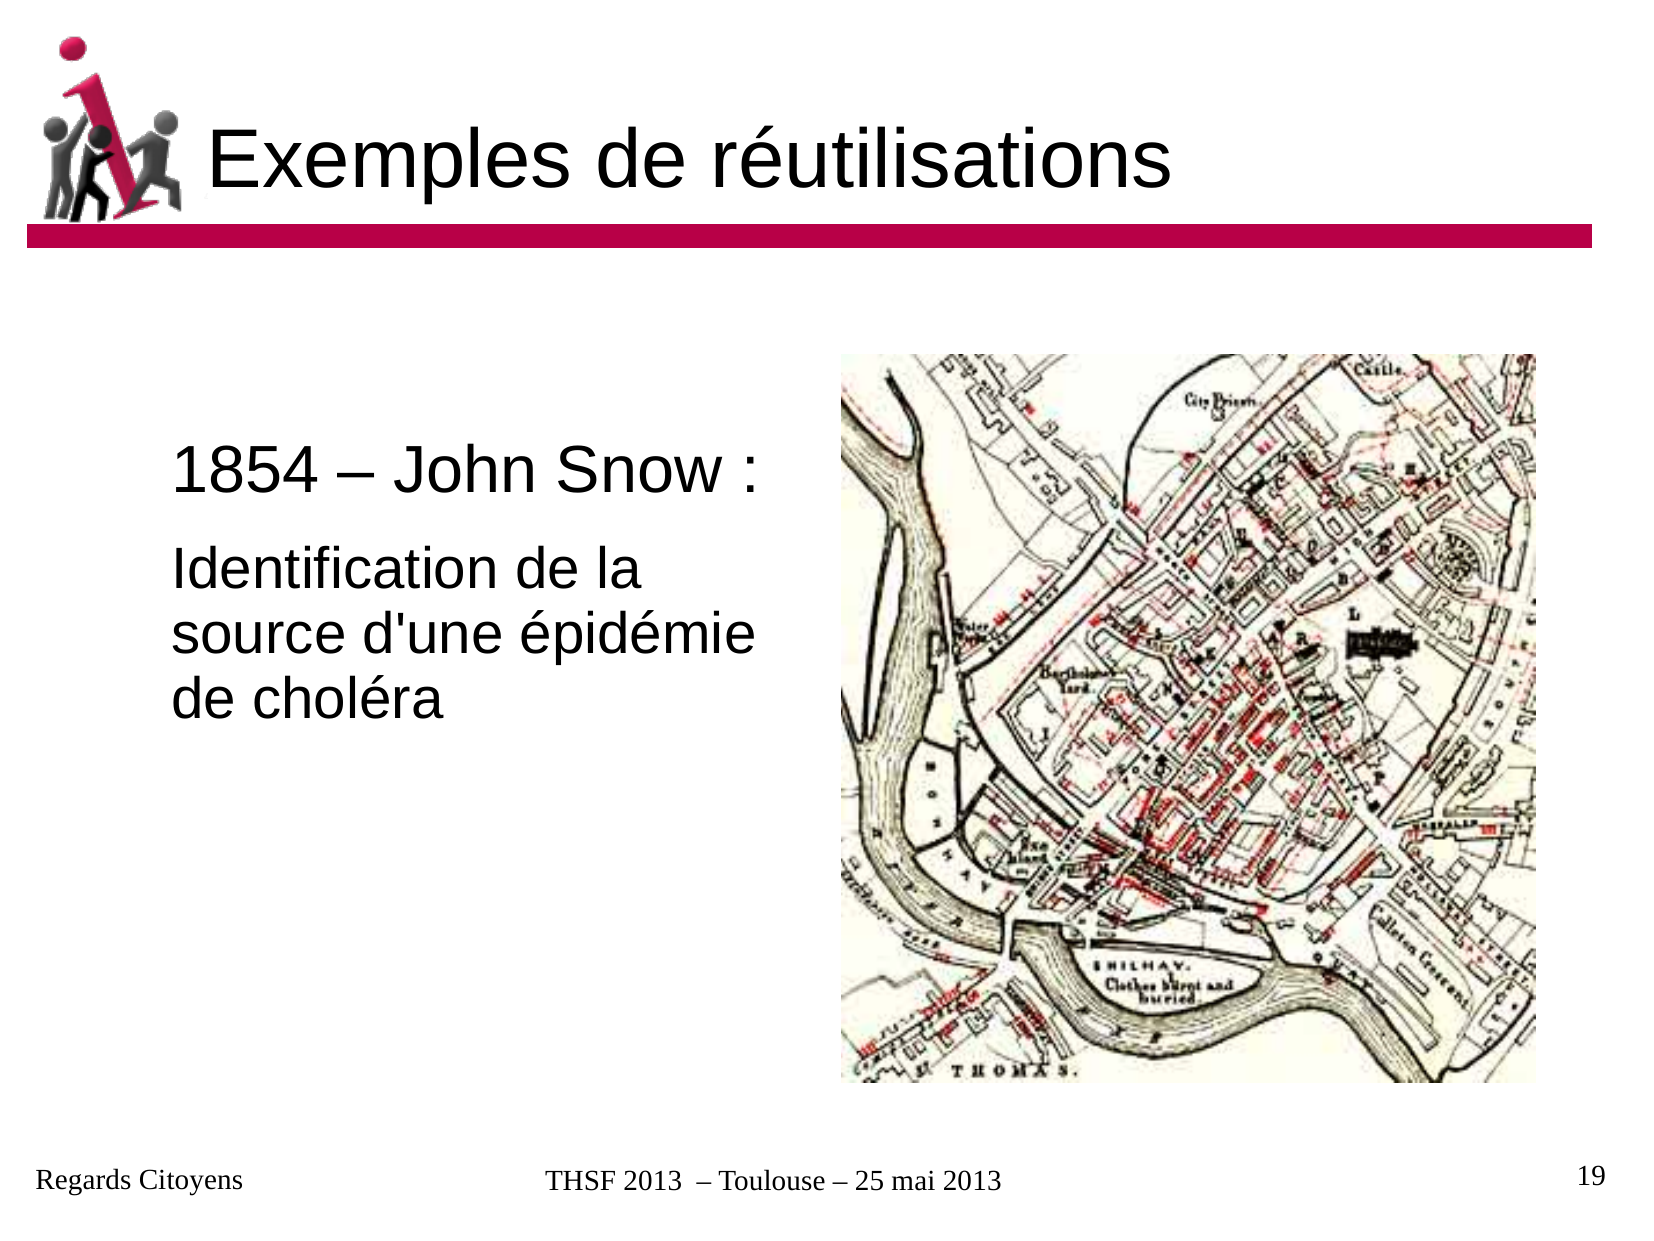

# Exemples de réutilisations
1854 – John Snow :
Identification de la source d'une épidémie de choléra
19